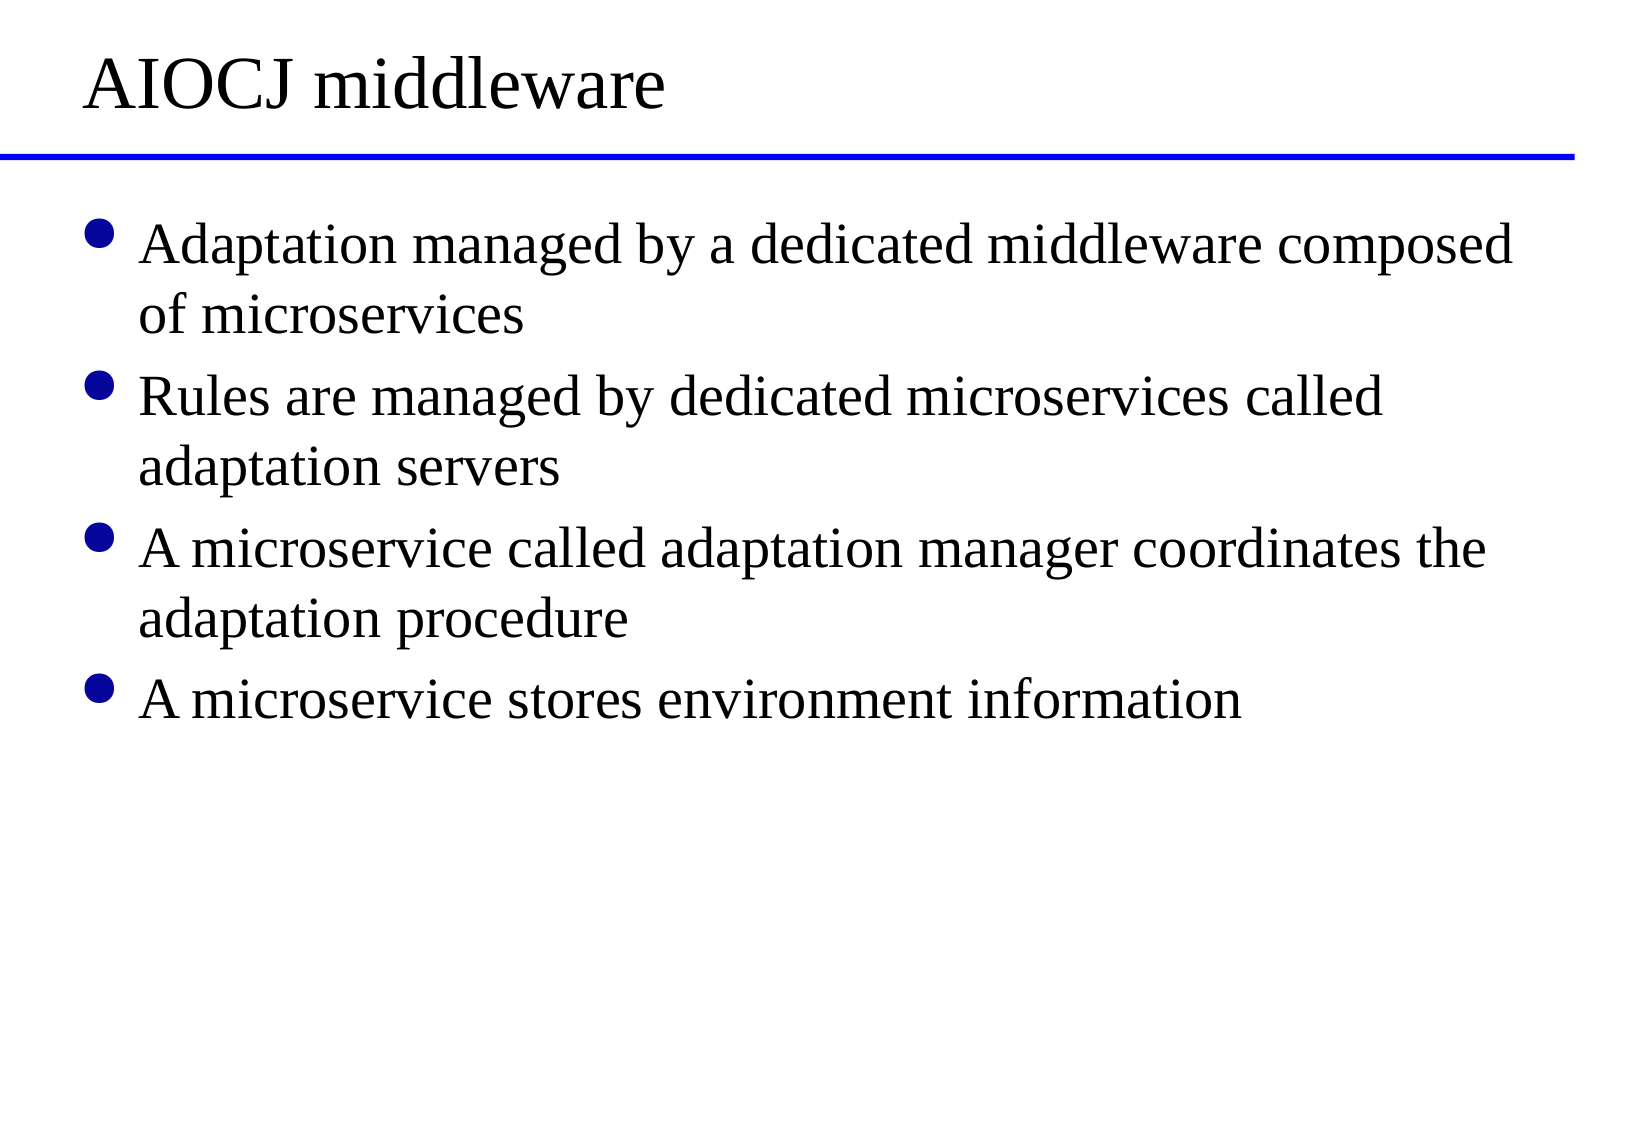

# AIOCJ middleware
Adaptation managed by a dedicated middleware composed of microservices
Rules are managed by dedicated microservices called adaptation servers
A microservice called adaptation manager coordinates the adaptation procedure
A microservice stores environment information